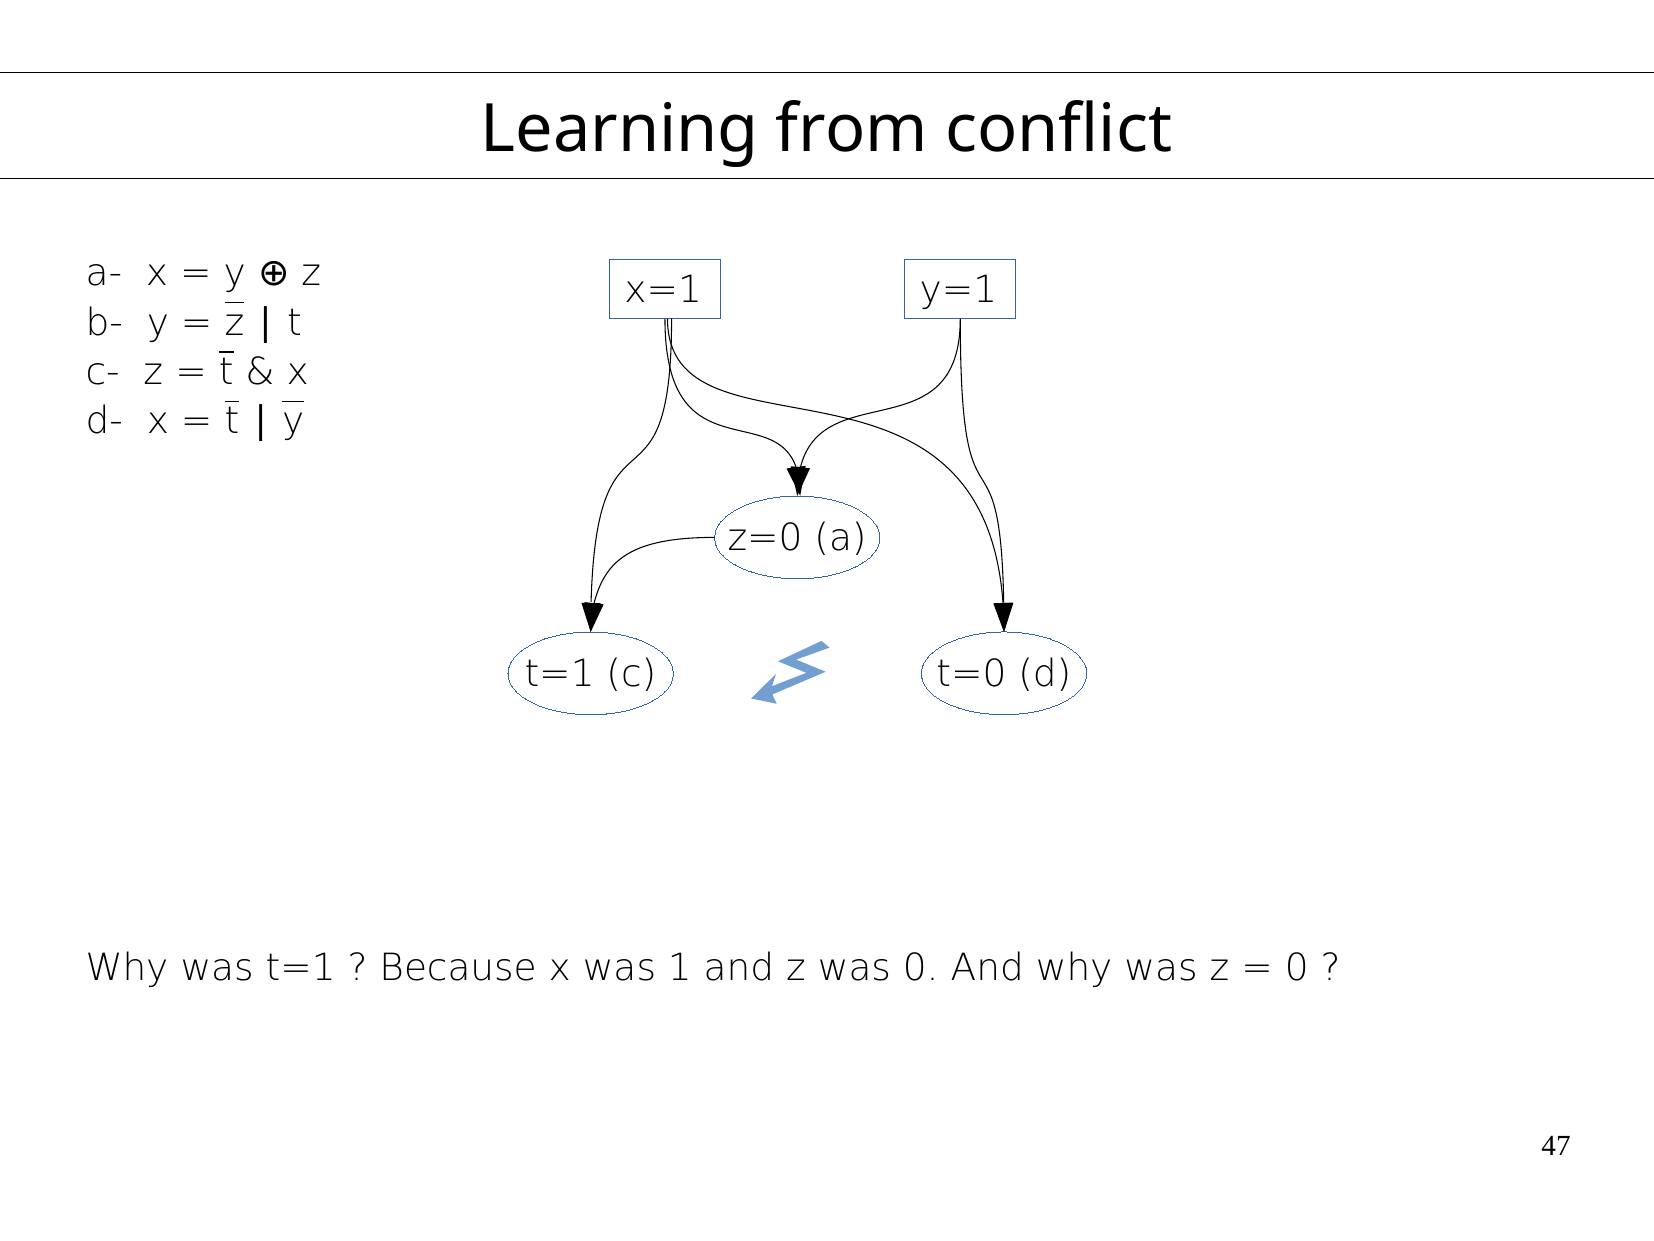

Now we can propagate
⋈⊕⋁⋀⇒∣≪≫∈
Learning from conflict
a- x = y ⊕ z
b- y = z ∣ t
c- z = t & x
d- x = t ∣ y
x=1
y=1
z=0 (a)
t=0 (d)
t=1 (c)
Why was t=1 ? Because x was 1 and z was 0. And why was z = 0 ?
47